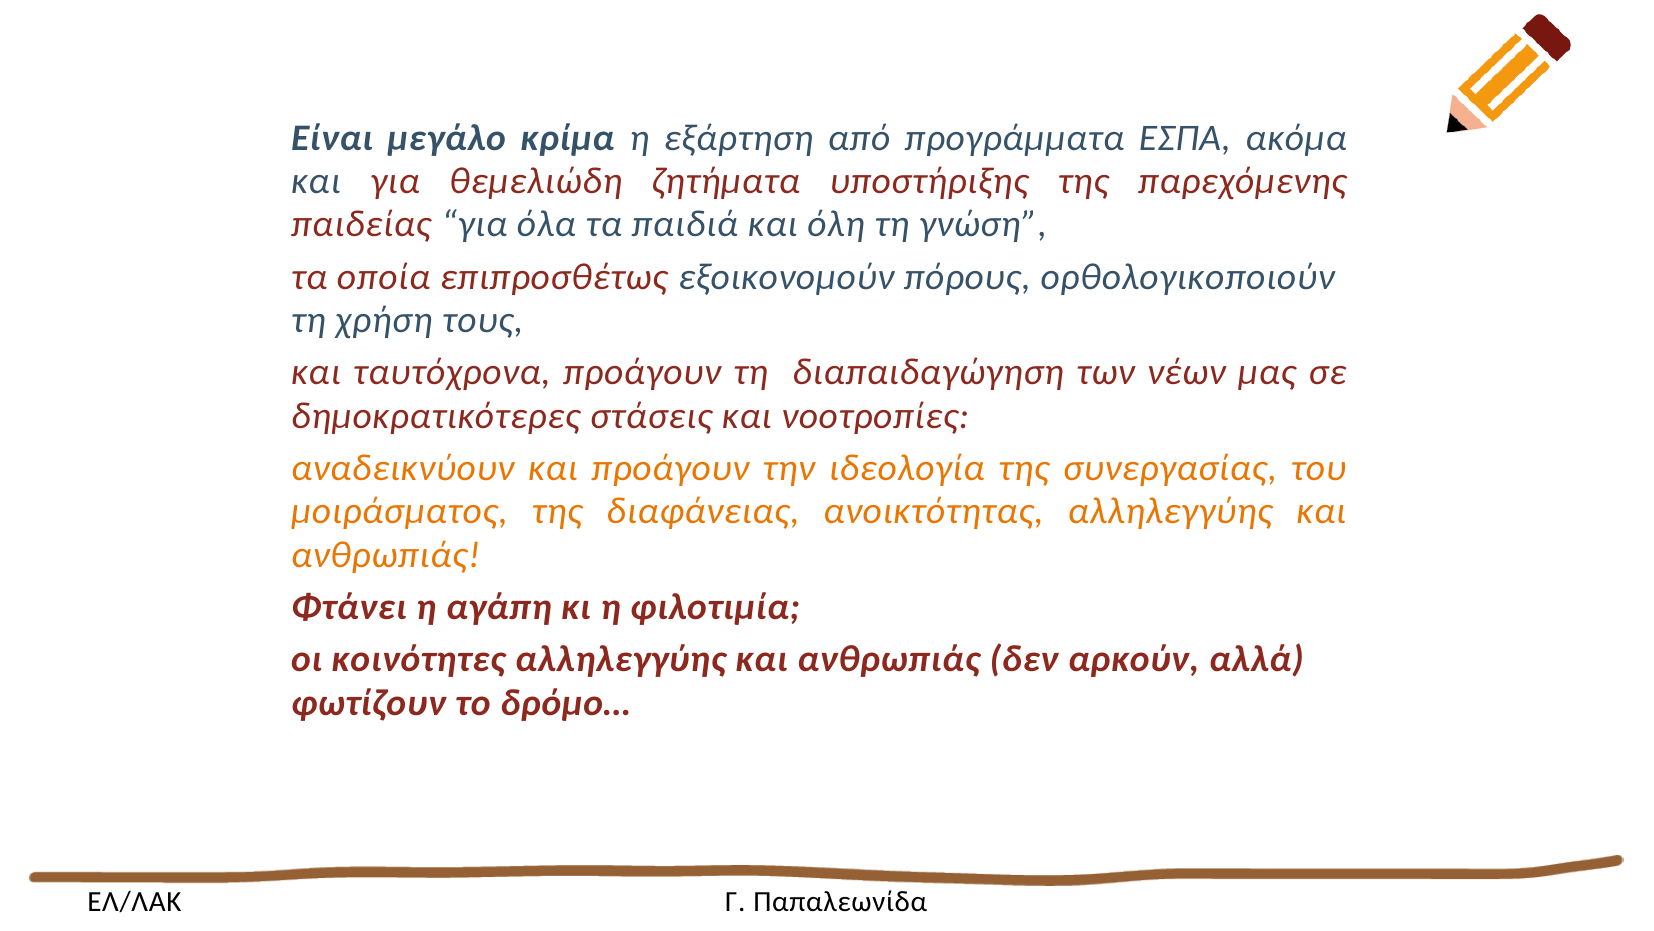

Είναι μεγάλο κρίμα η εξάρτηση από προγράμματα ΕΣΠΑ, ακόμα και για θεμελιώδη ζητήματα υποστήριξης της παρεχόμενης παιδείας “για όλα τα παιδιά και όλη τη γνώση”,
τα οποία επιπροσθέτως εξοικονομούν πόρους, ορθολογικοποιούν τη χρήση τους,
και ταυτόχρονα, προάγουν τη διαπαιδαγώγηση των νέων μας σε δημοκρατικότερες στάσεις και νοοτροπίες:
αναδεικνύουν και προάγουν την ιδεολογία της συνεργασίας, του μοιράσματος, της διαφάνειας, ανοικτότητας, αλληλεγγύης και ανθρωπιάς!
Φτάνει η αγάπη κι η φιλοτιμία;
οι κοινότητες αλληλεγγύης και ανθρωπιάς (δεν αρκούν, αλλά) φωτίζουν το δρόμο…
Γ. Παπαλεωνίδα
ΕΛ/ΛΑΚ